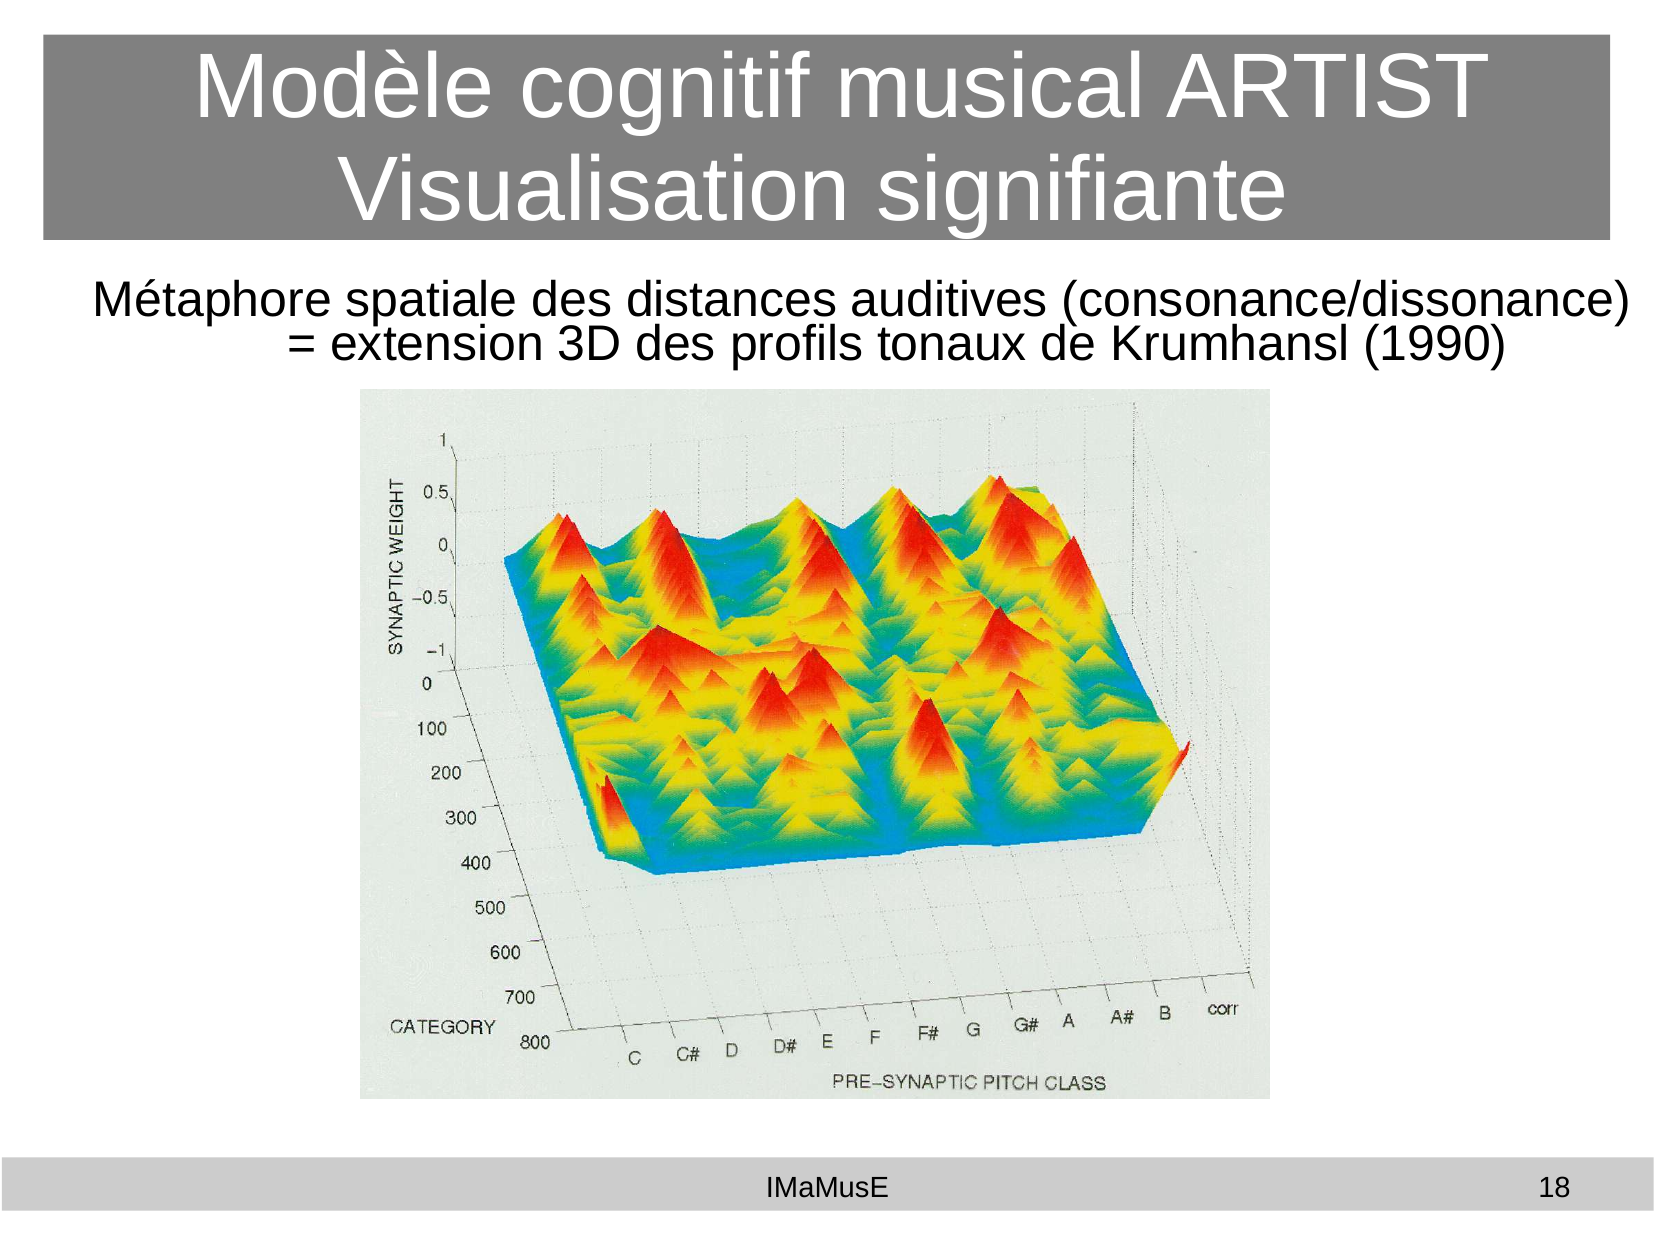

# Modèle cognitif musical ARTIST Visualisation signifiante
Métaphore spatiale des distances auditives (consonance/dissonance)
= extension 3D des profils tonaux de Krumhansl (1990)
Imamuse
18